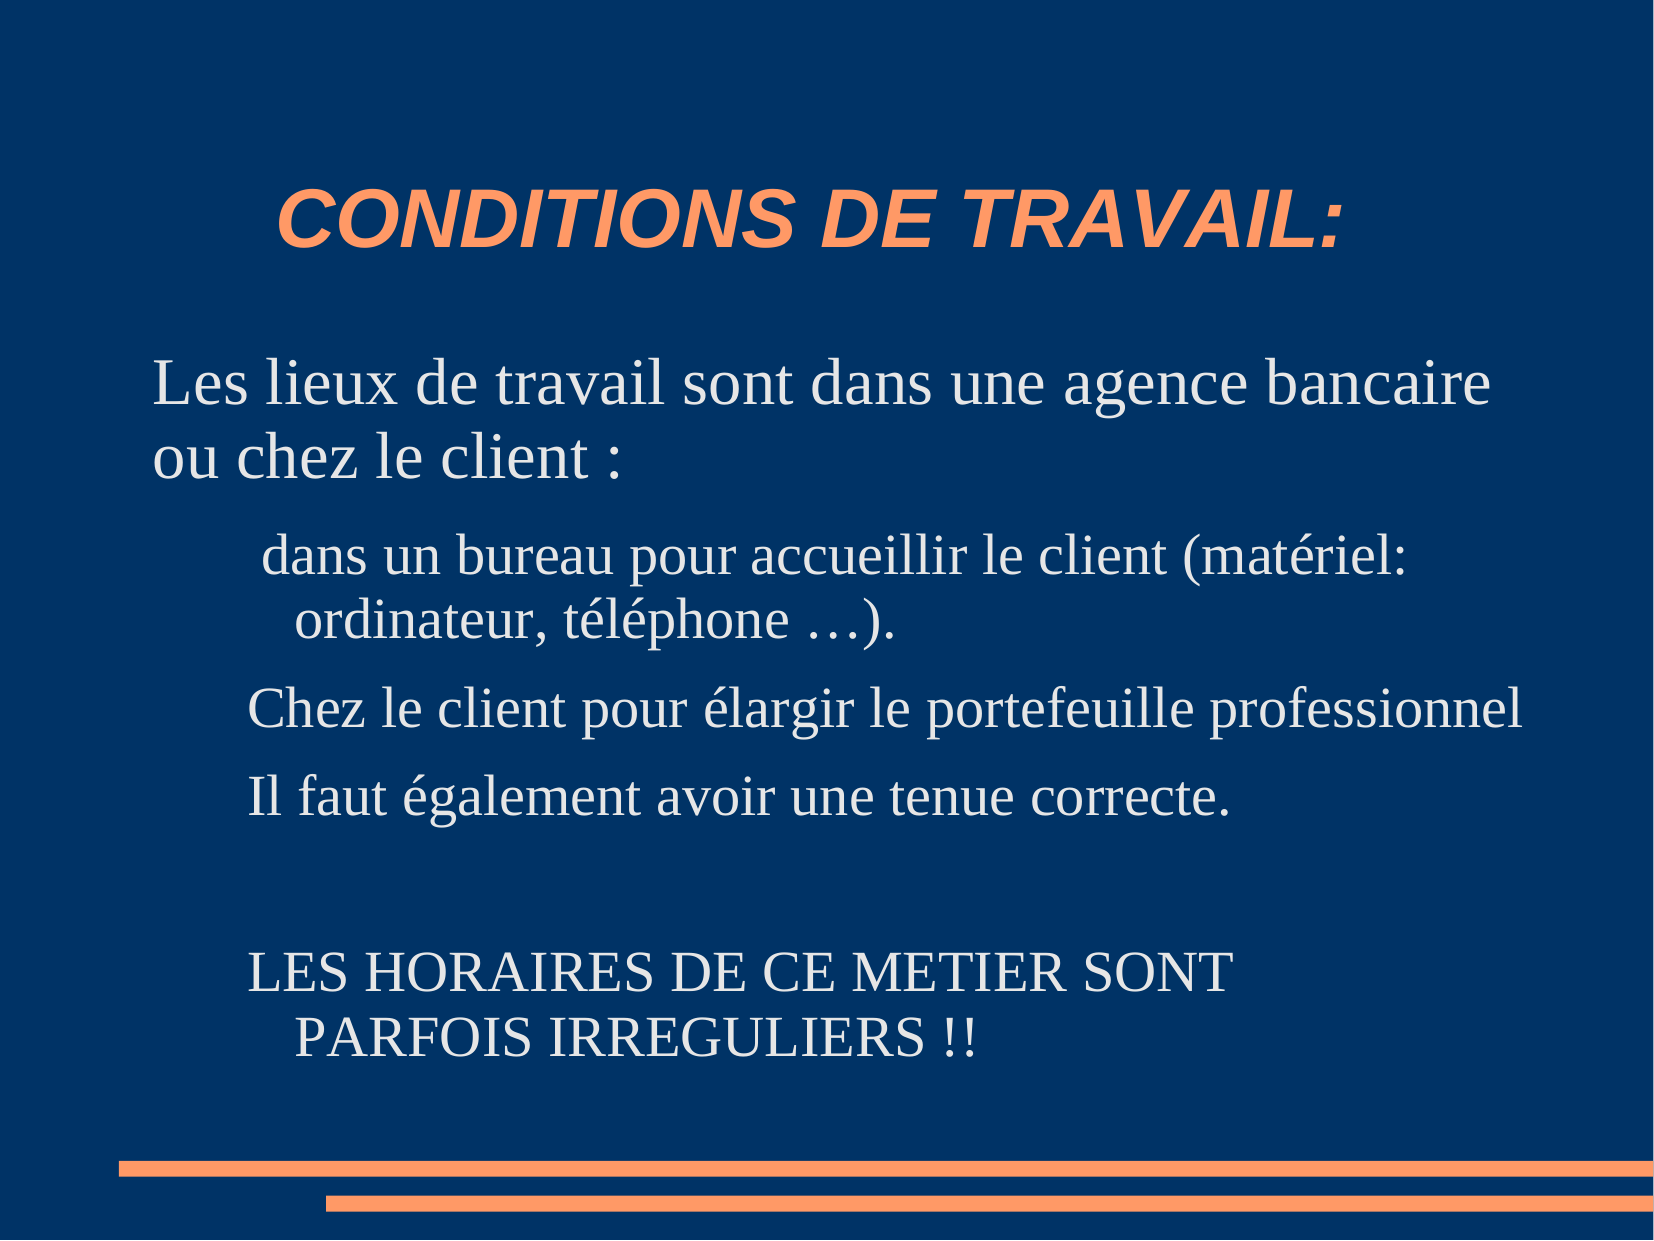

# CONDITIONS DE TRAVAIL:
Les lieux de travail sont dans une agence bancaire ou chez le client :
 dans un bureau pour accueillir le client (matériel: ordinateur, téléphone …).
Chez le client pour élargir le portefeuille professionnel
Il faut également avoir une tenue correcte.
LES HORAIRES DE CE METIER SONT PARFOIS IRREGULIERS !!